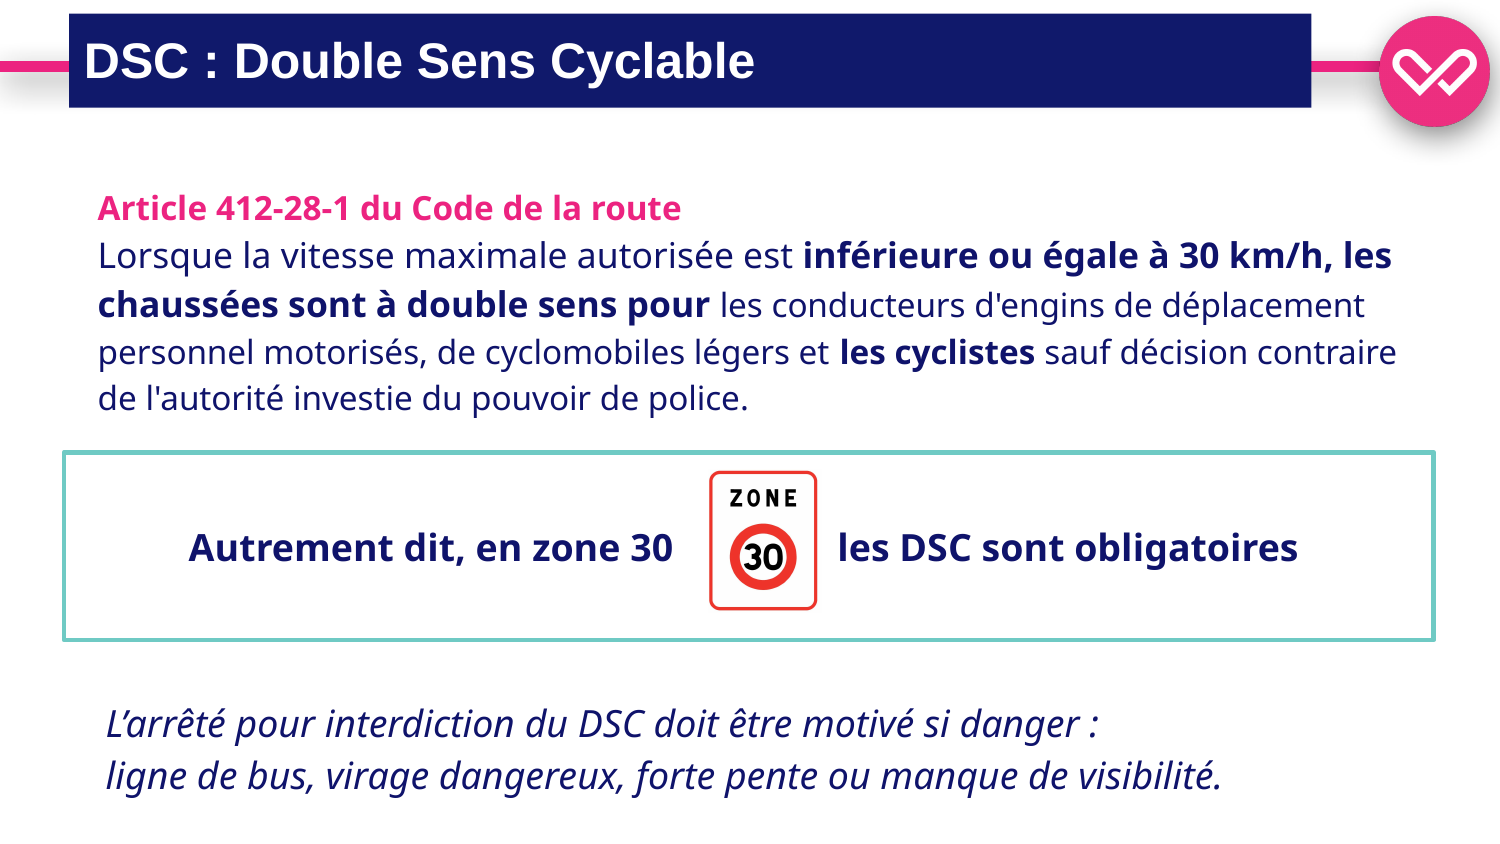

# DSC : Double Sens Cyclable
Article 412-28-1 du Code de la route
Lorsque la vitesse maximale autorisée est inférieure ou égale à 30 km/h, les chaussées sont à double sens pour les conducteurs d'engins de déplacement personnel motorisés, de cyclomobiles légers et les cyclistes sauf décision contraire de l'autorité investie du pouvoir de police.
Autrement dit, en zone 30 	 les DSC sont obligatoires
L’arrêté pour interdiction du DSC doit être motivé si danger :
ligne de bus, virage dangereux, forte pente ou manque de visibilité.